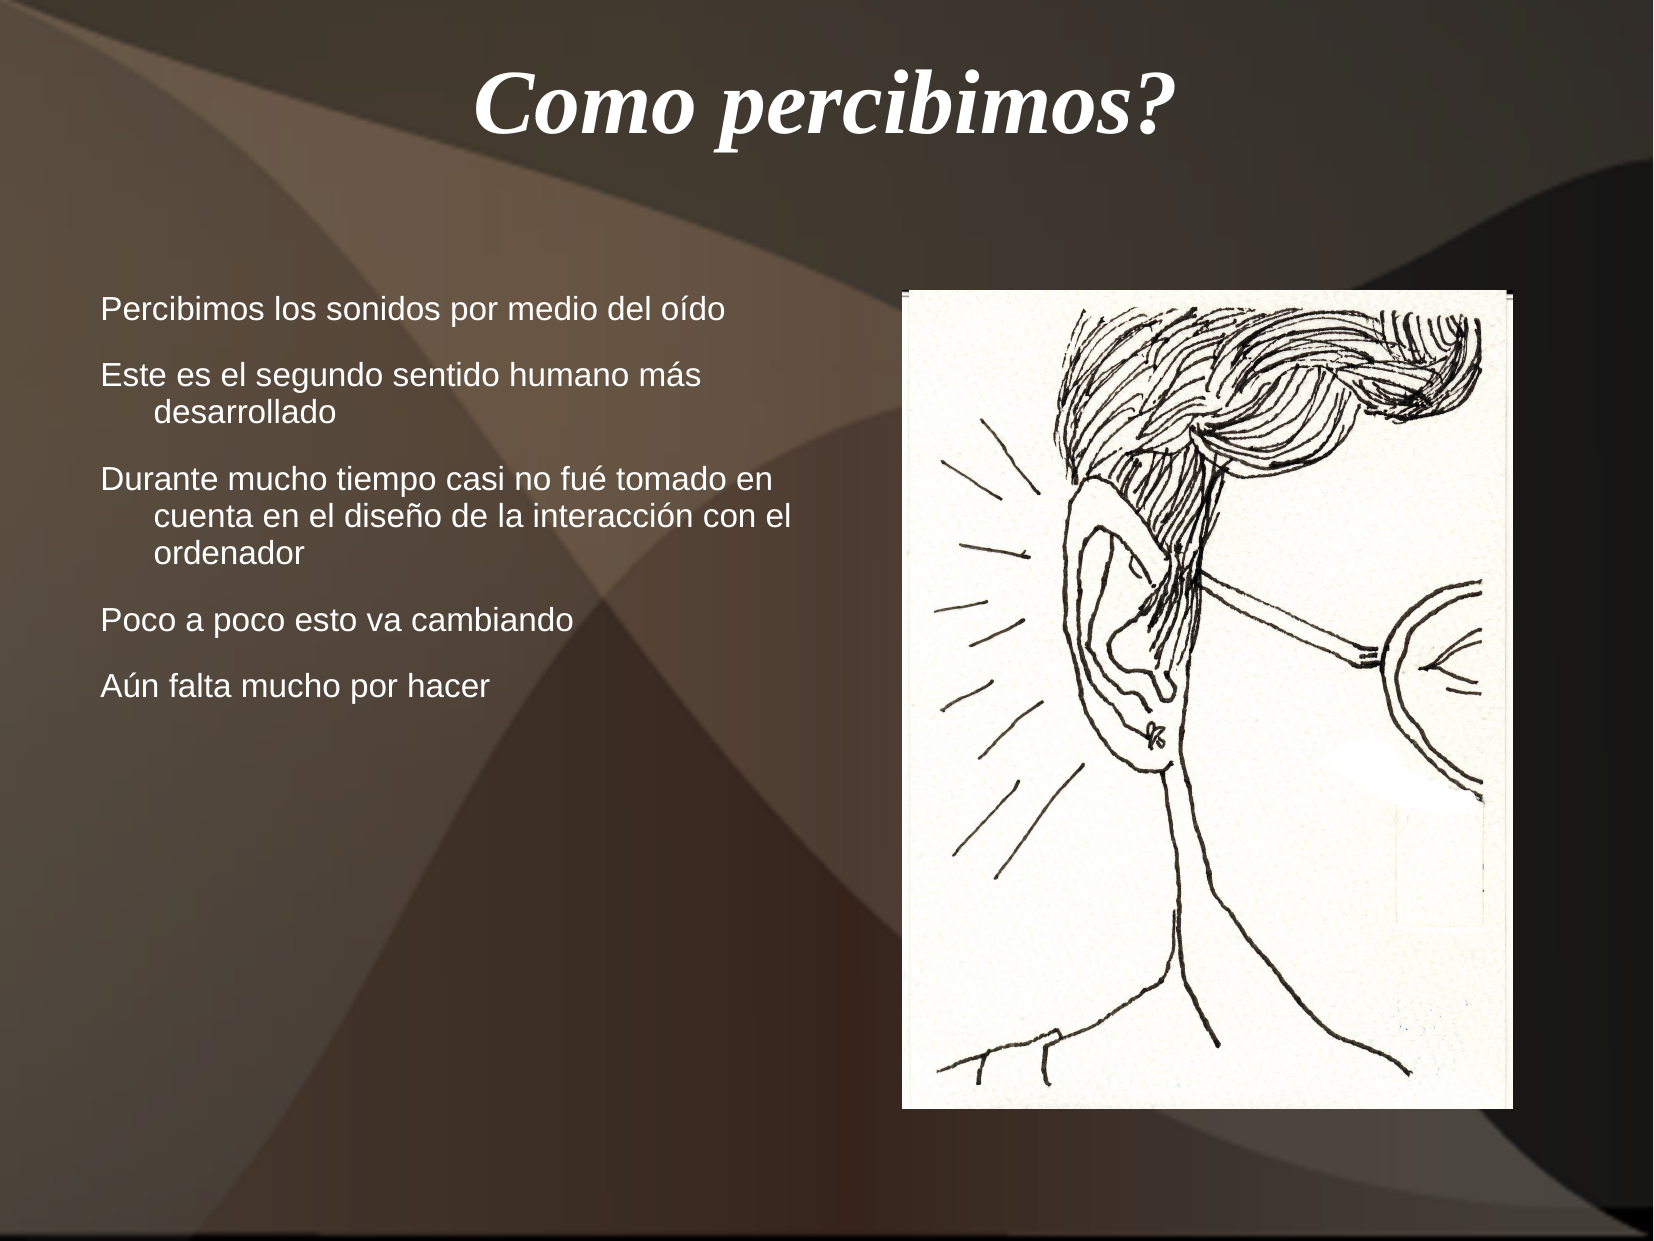

# Como percibimos?
Percibimos los sonidos por medio del oído
Este es el segundo sentido humano más desarrollado
Durante mucho tiempo casi no fué tomado en cuenta en el diseño de la interacción con el ordenador
Poco a poco esto va cambiando
Aún falta mucho por hacer